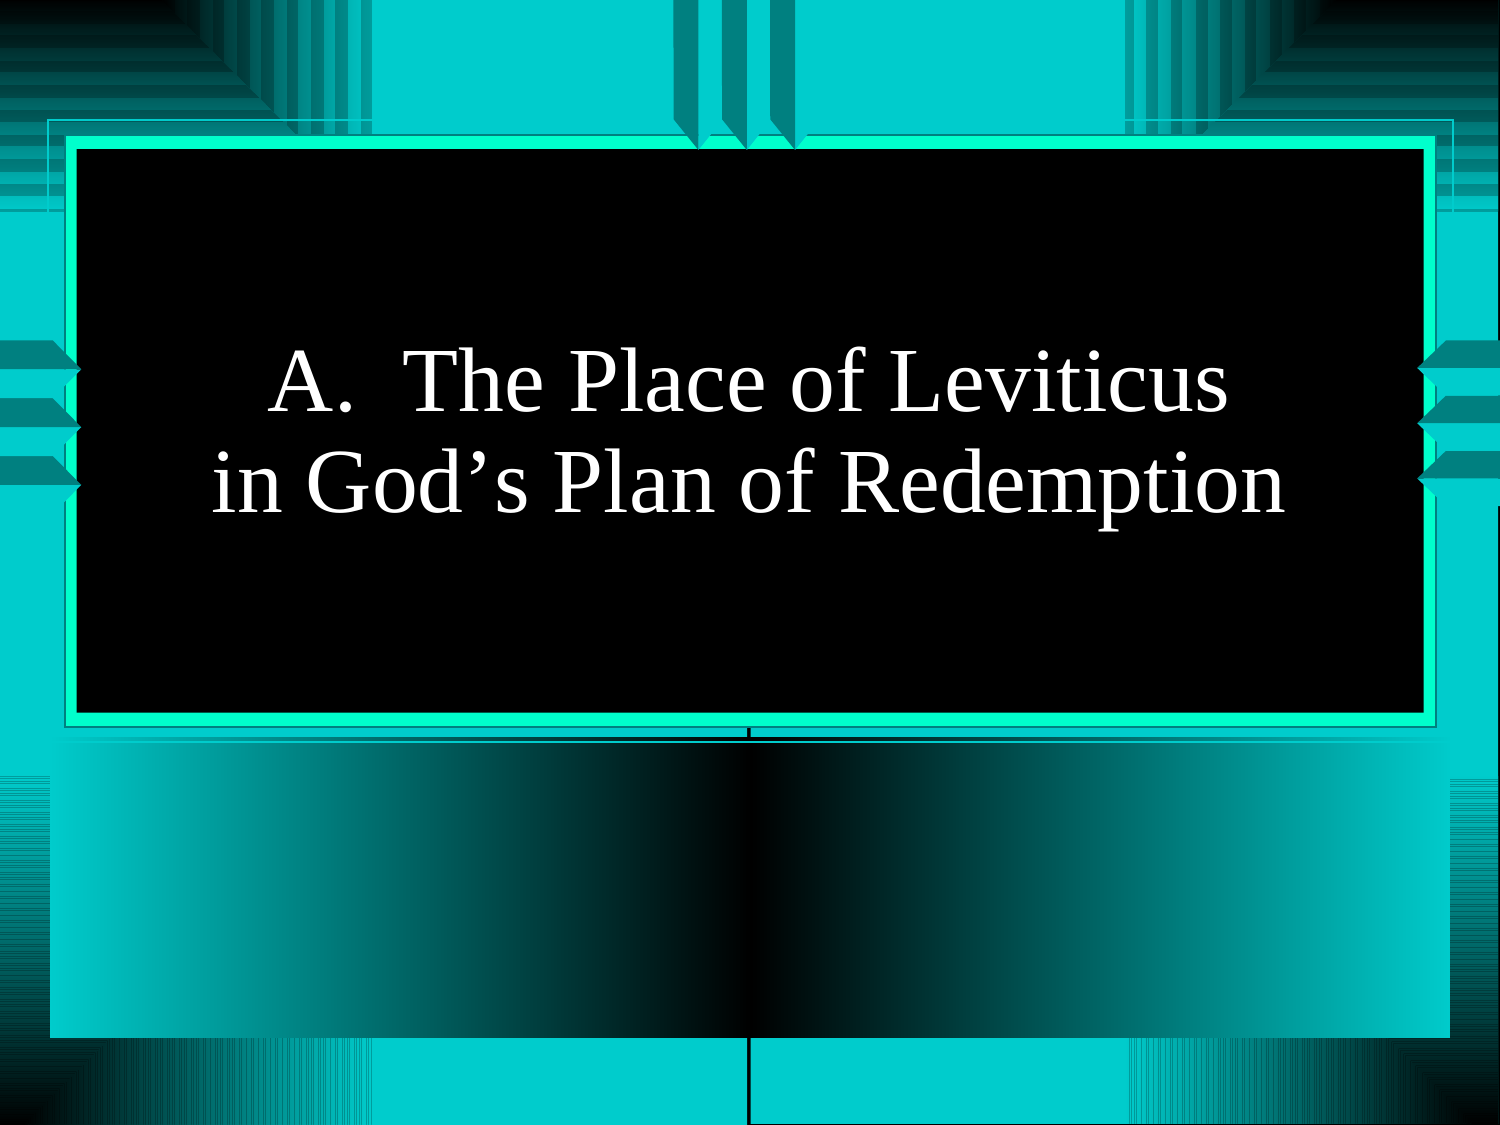

# A. The Place of Leviticus in God’s Plan of Redemption